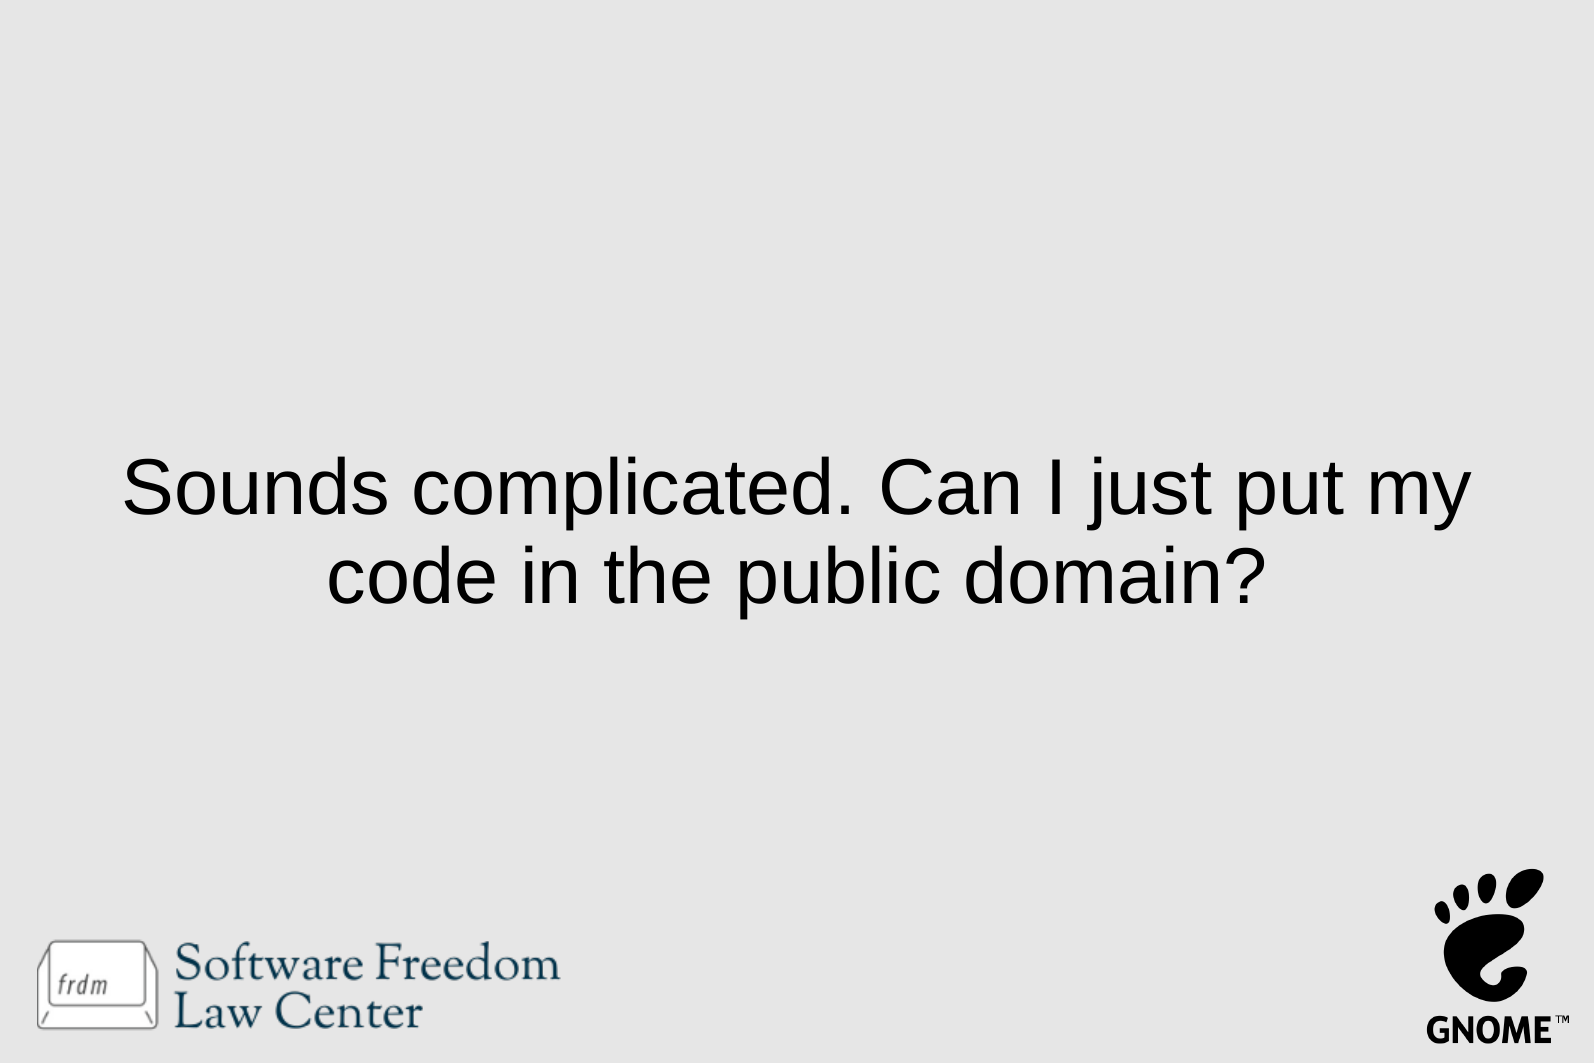

# Sounds complicated. Can I just put my code in the public domain?